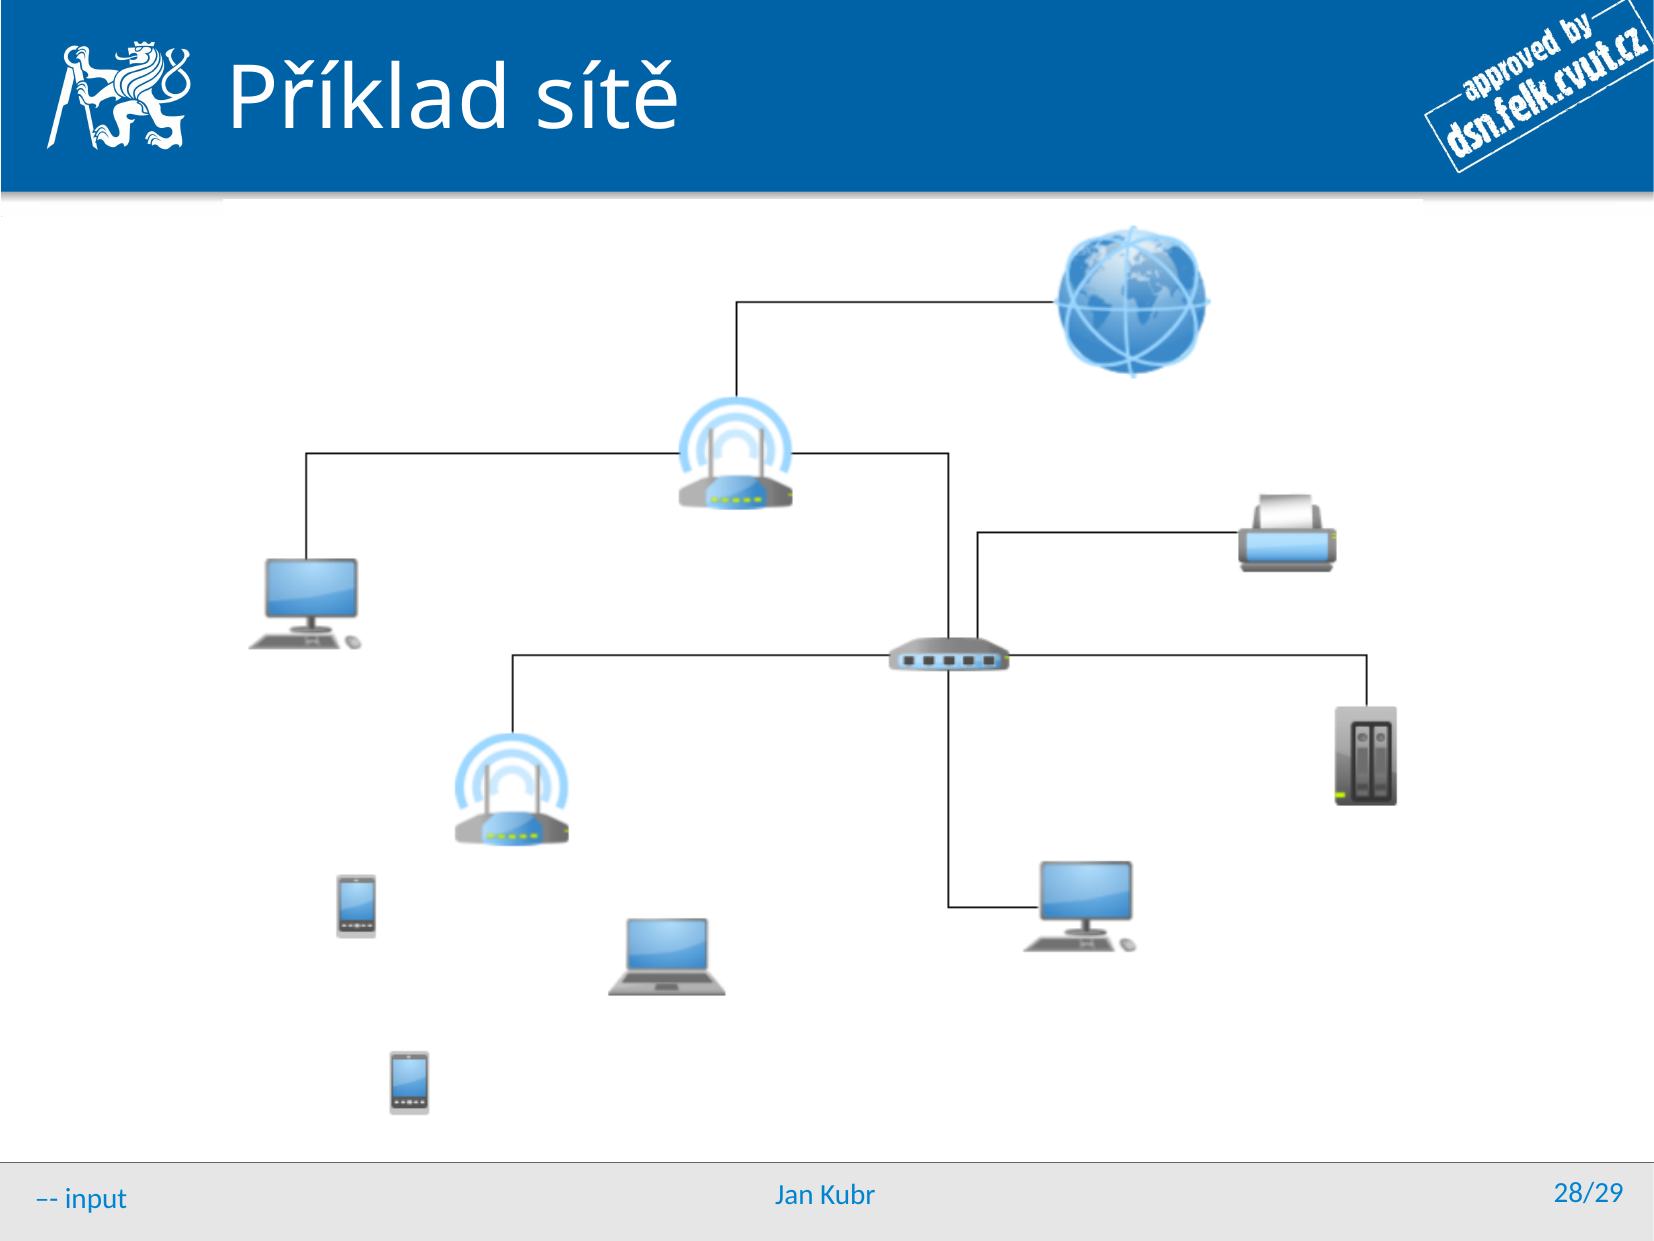

# Příklad sítě
28
Jan Kubr
02/2006